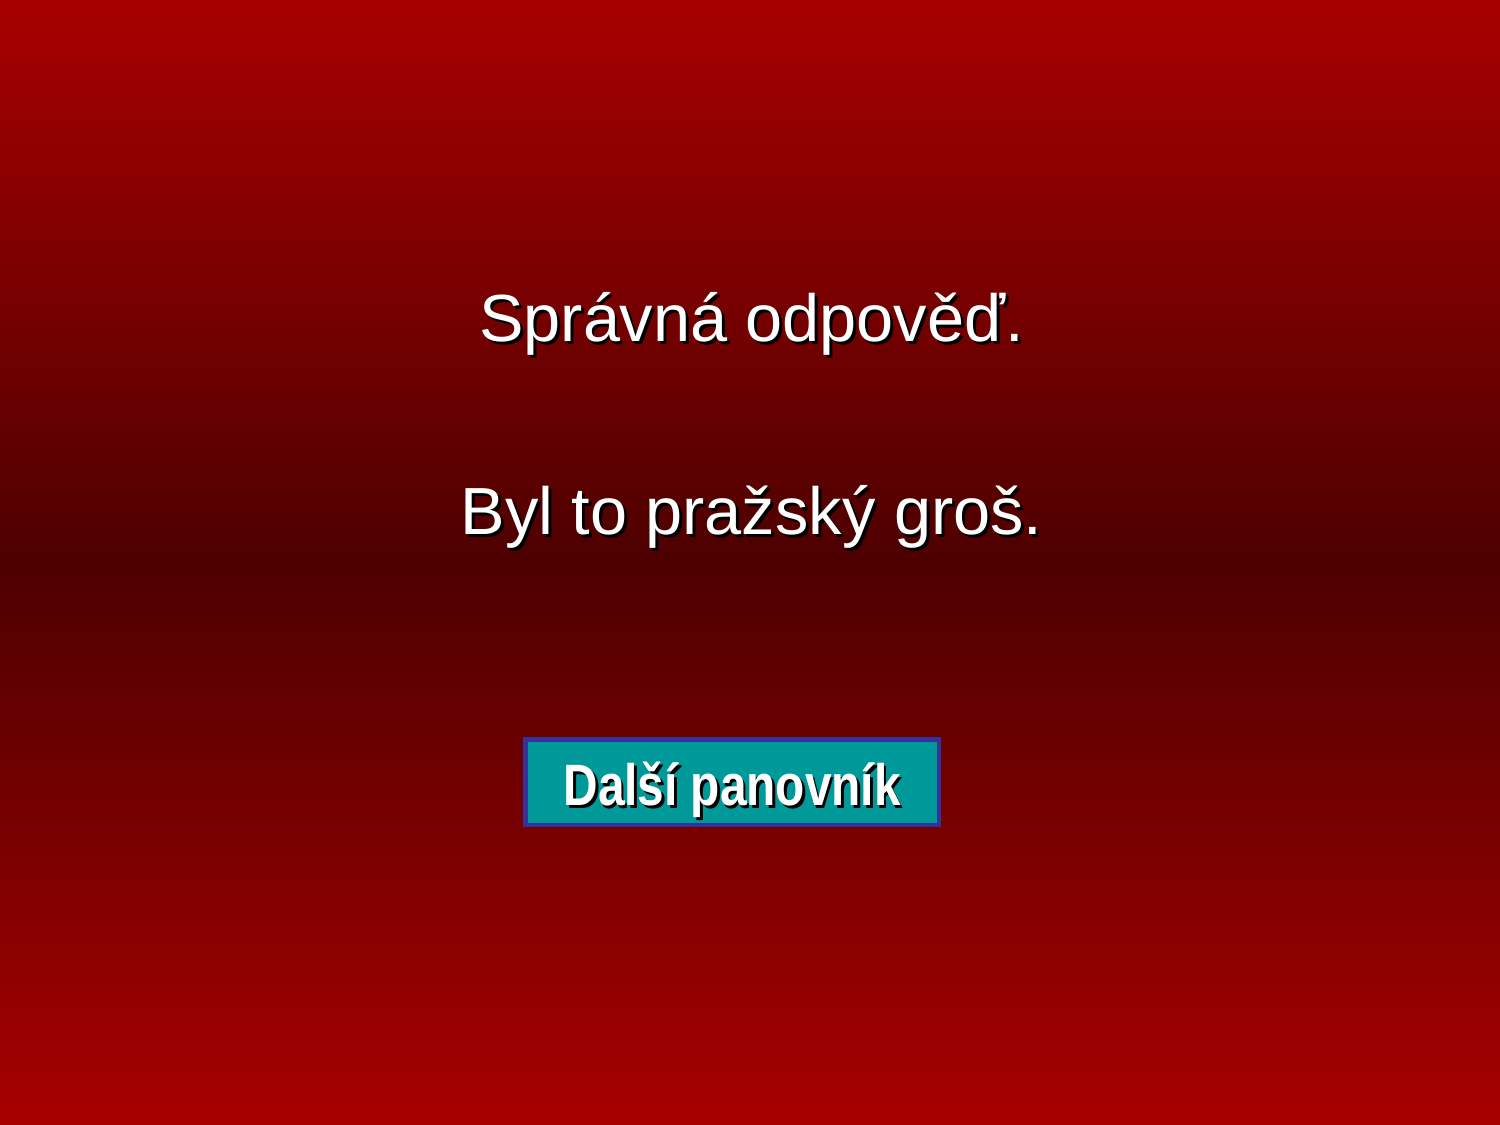

#
Správná odpověď.
Byl to pražský groš.
Další panovník